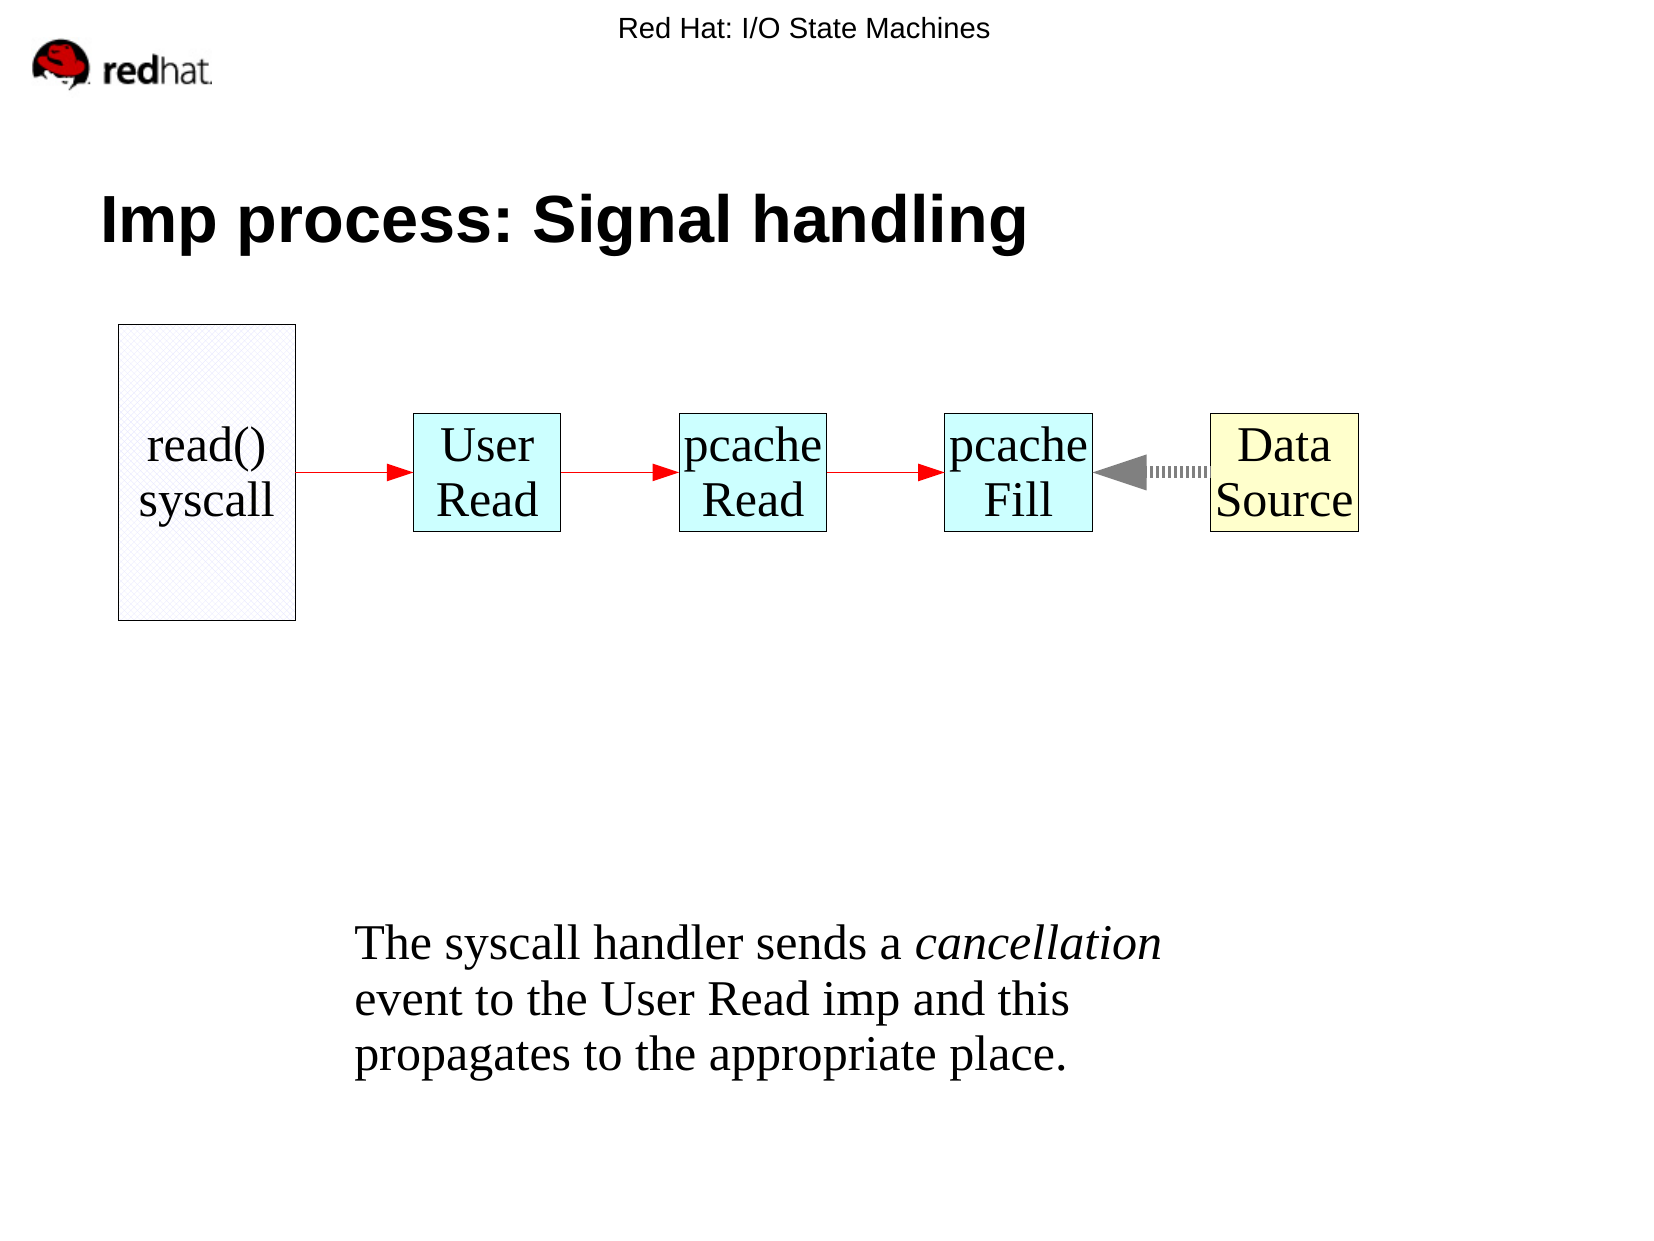

# Imp process: Signal handling
read()
syscall
Data
Source
pcache
Fill
User
Read
pcache
Read
The syscall handler sends a cancellation event to the User Read imp and this propagates to the appropriate place.